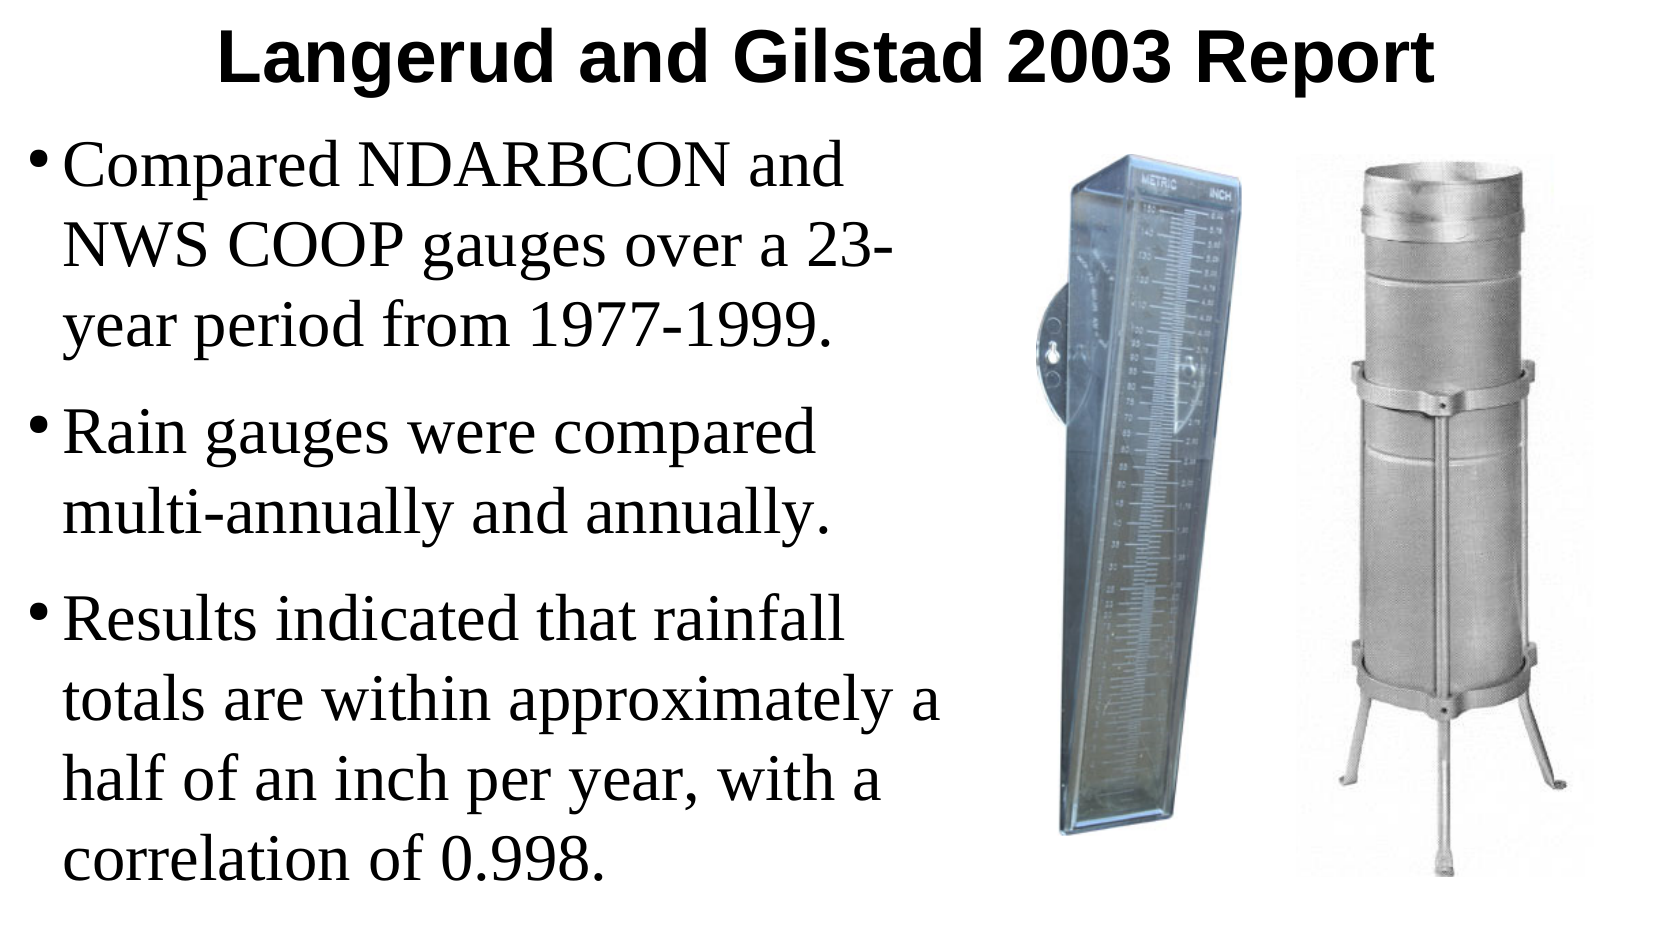

# Langerud and Gilstad 2003 Report
Compared NDARBCON and NWS COOP gauges over a 23-year period from 1977-1999.
Rain gauges were compared multi-annually and annually.
Results indicated that rainfall totals are within approximately a half of an inch per year, with a correlation of 0.998.